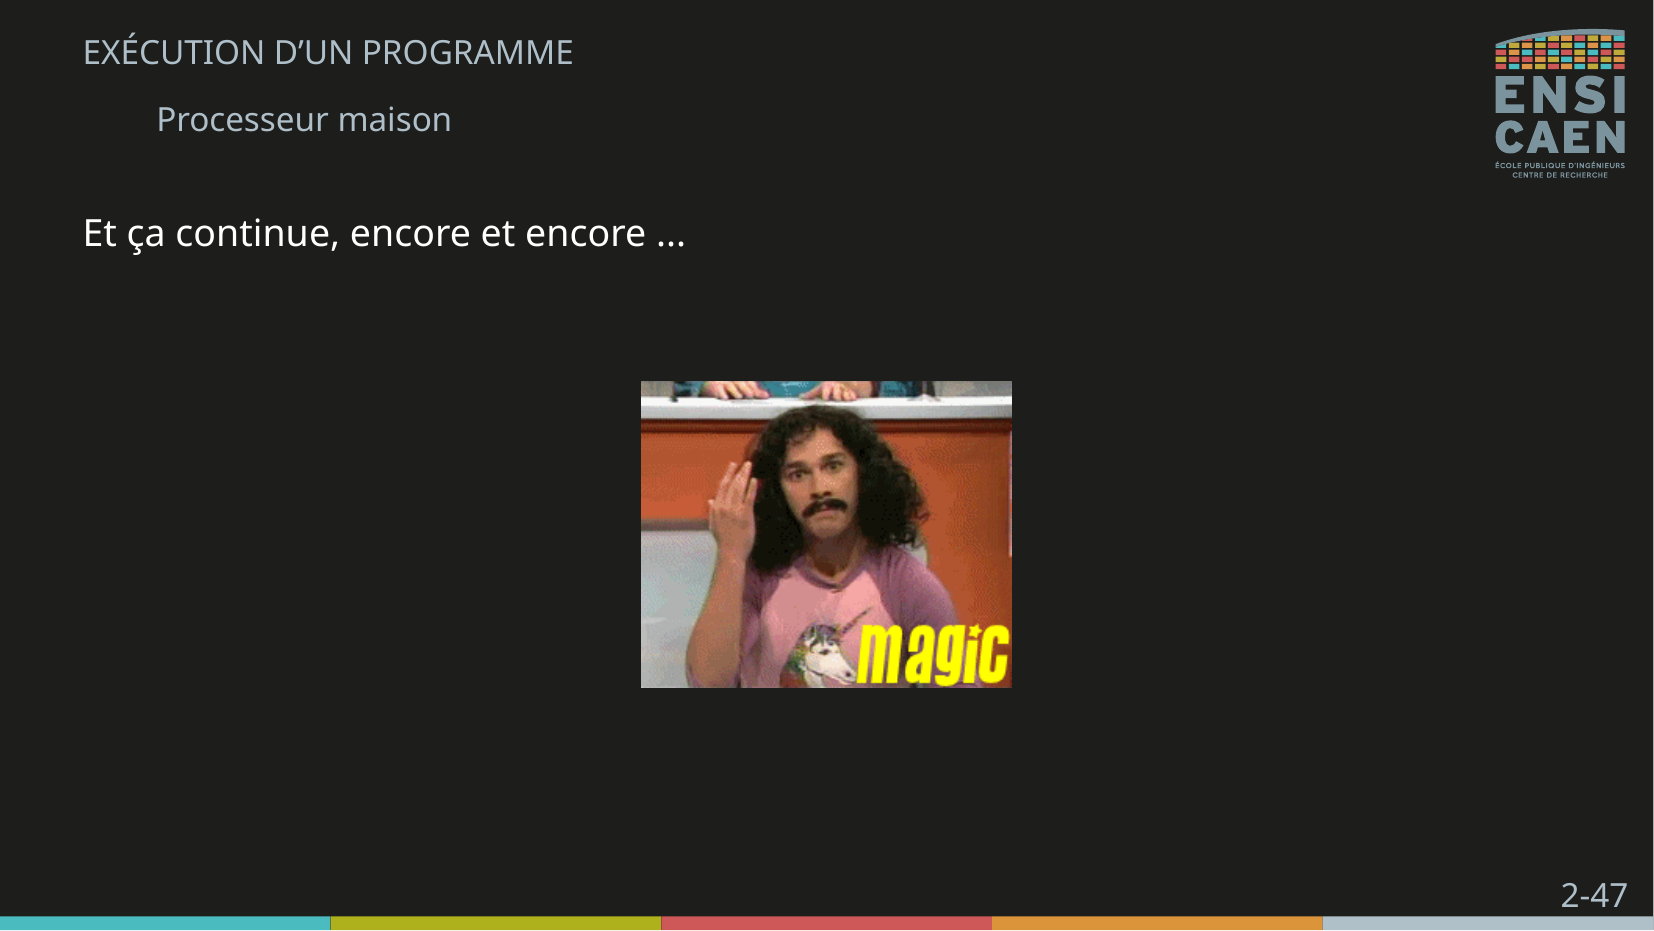

# EXÉCUTION D’UN PROGRAMME Processeur maison
Et ça continue, encore et encore ...